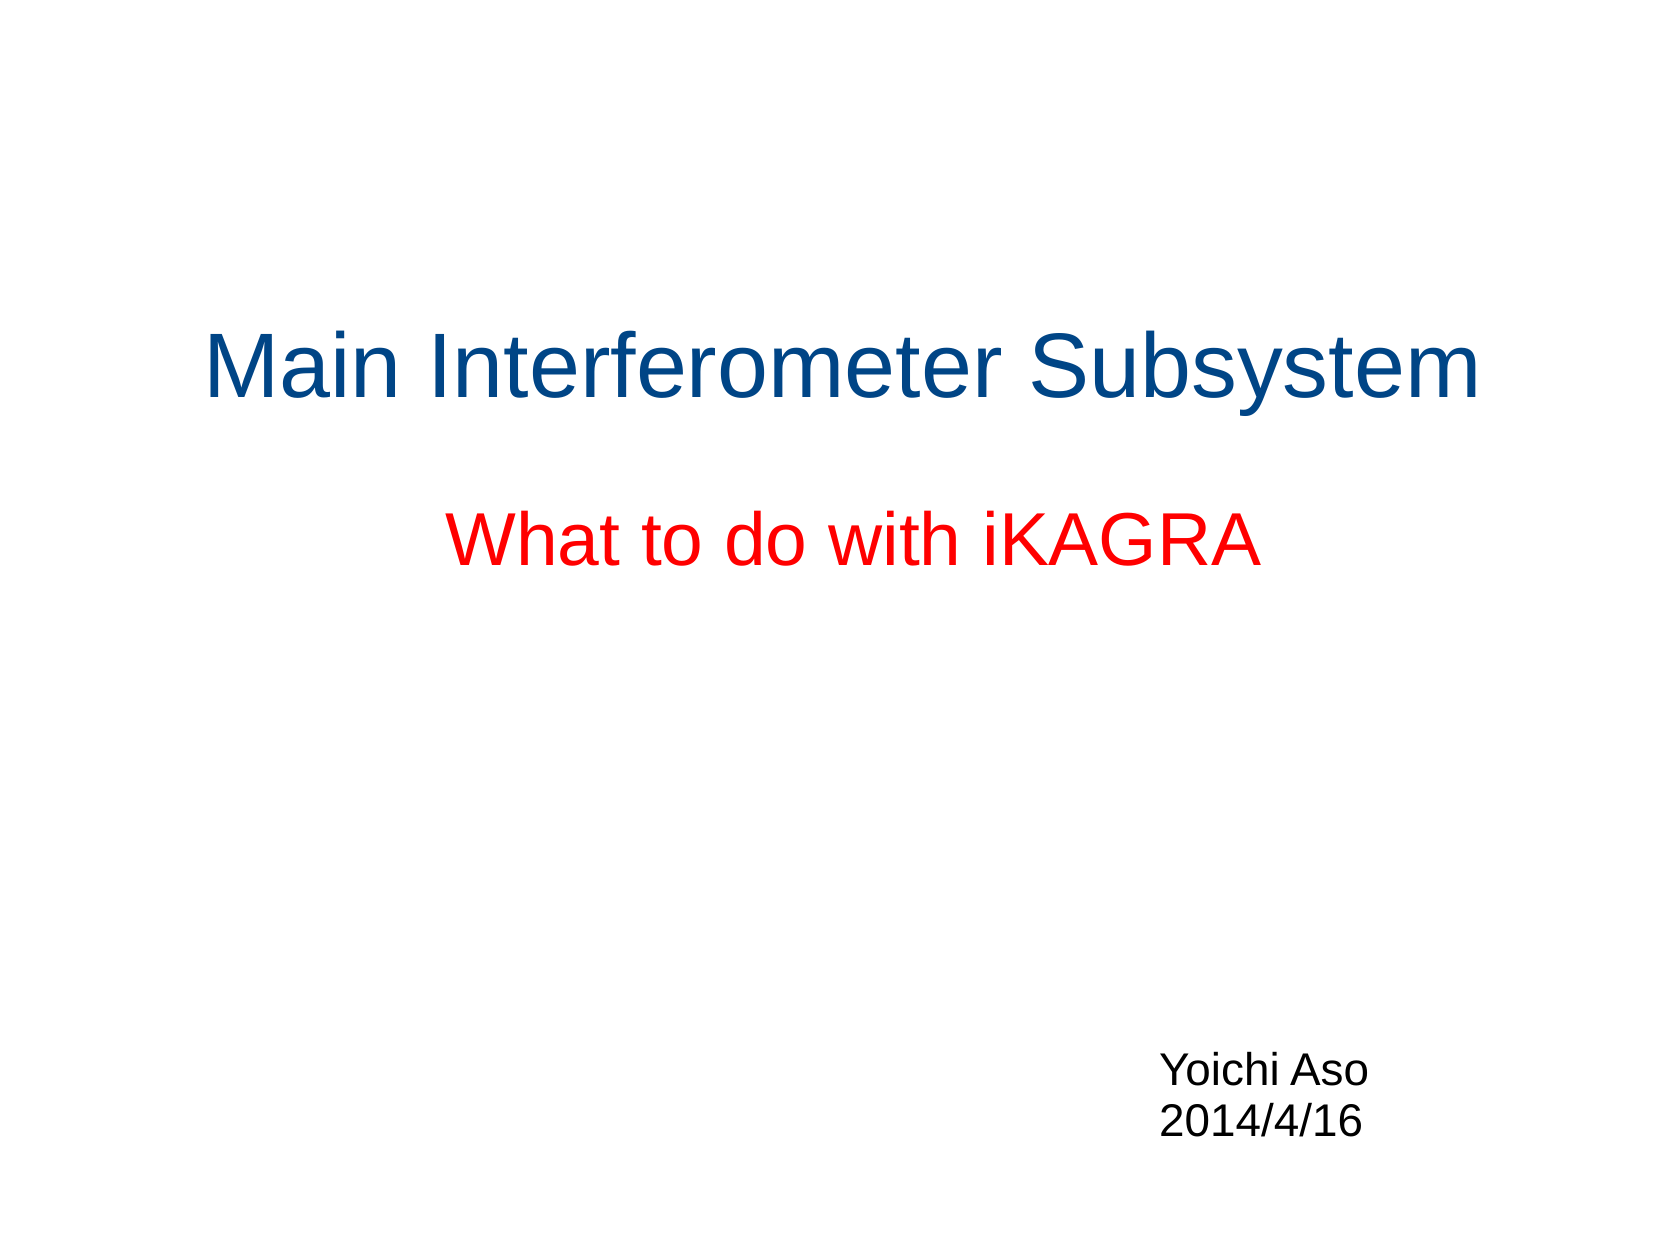

Main Interferometer Subsystem
What to do with iKAGRA
Yoichi Aso
2014/4/16